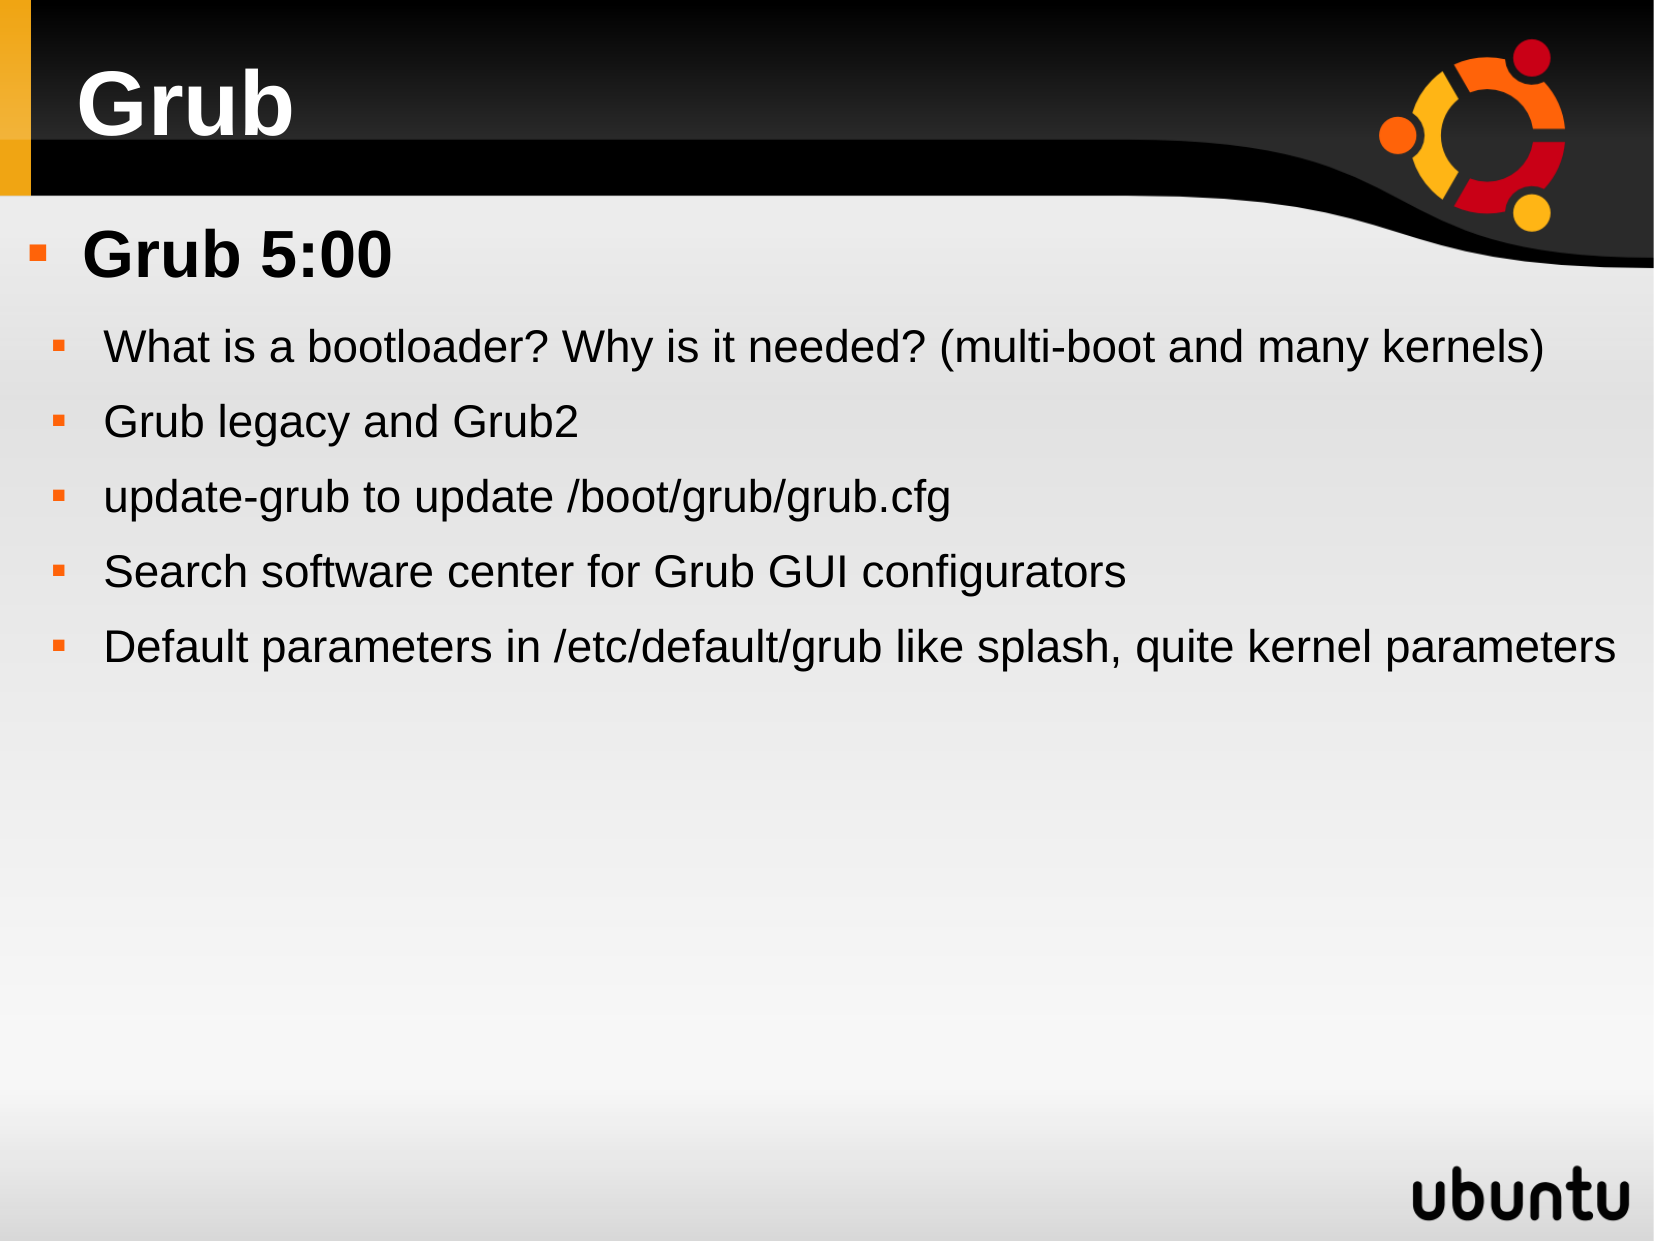

# Grub
Grub 5:00
What is a bootloader? Why is it needed? (multi-boot and many kernels)
Grub legacy and Grub2
update-grub to update /boot/grub/grub.cfg
Search software center for Grub GUI configurators
Default parameters in /etc/default/grub like splash, quite kernel parameters